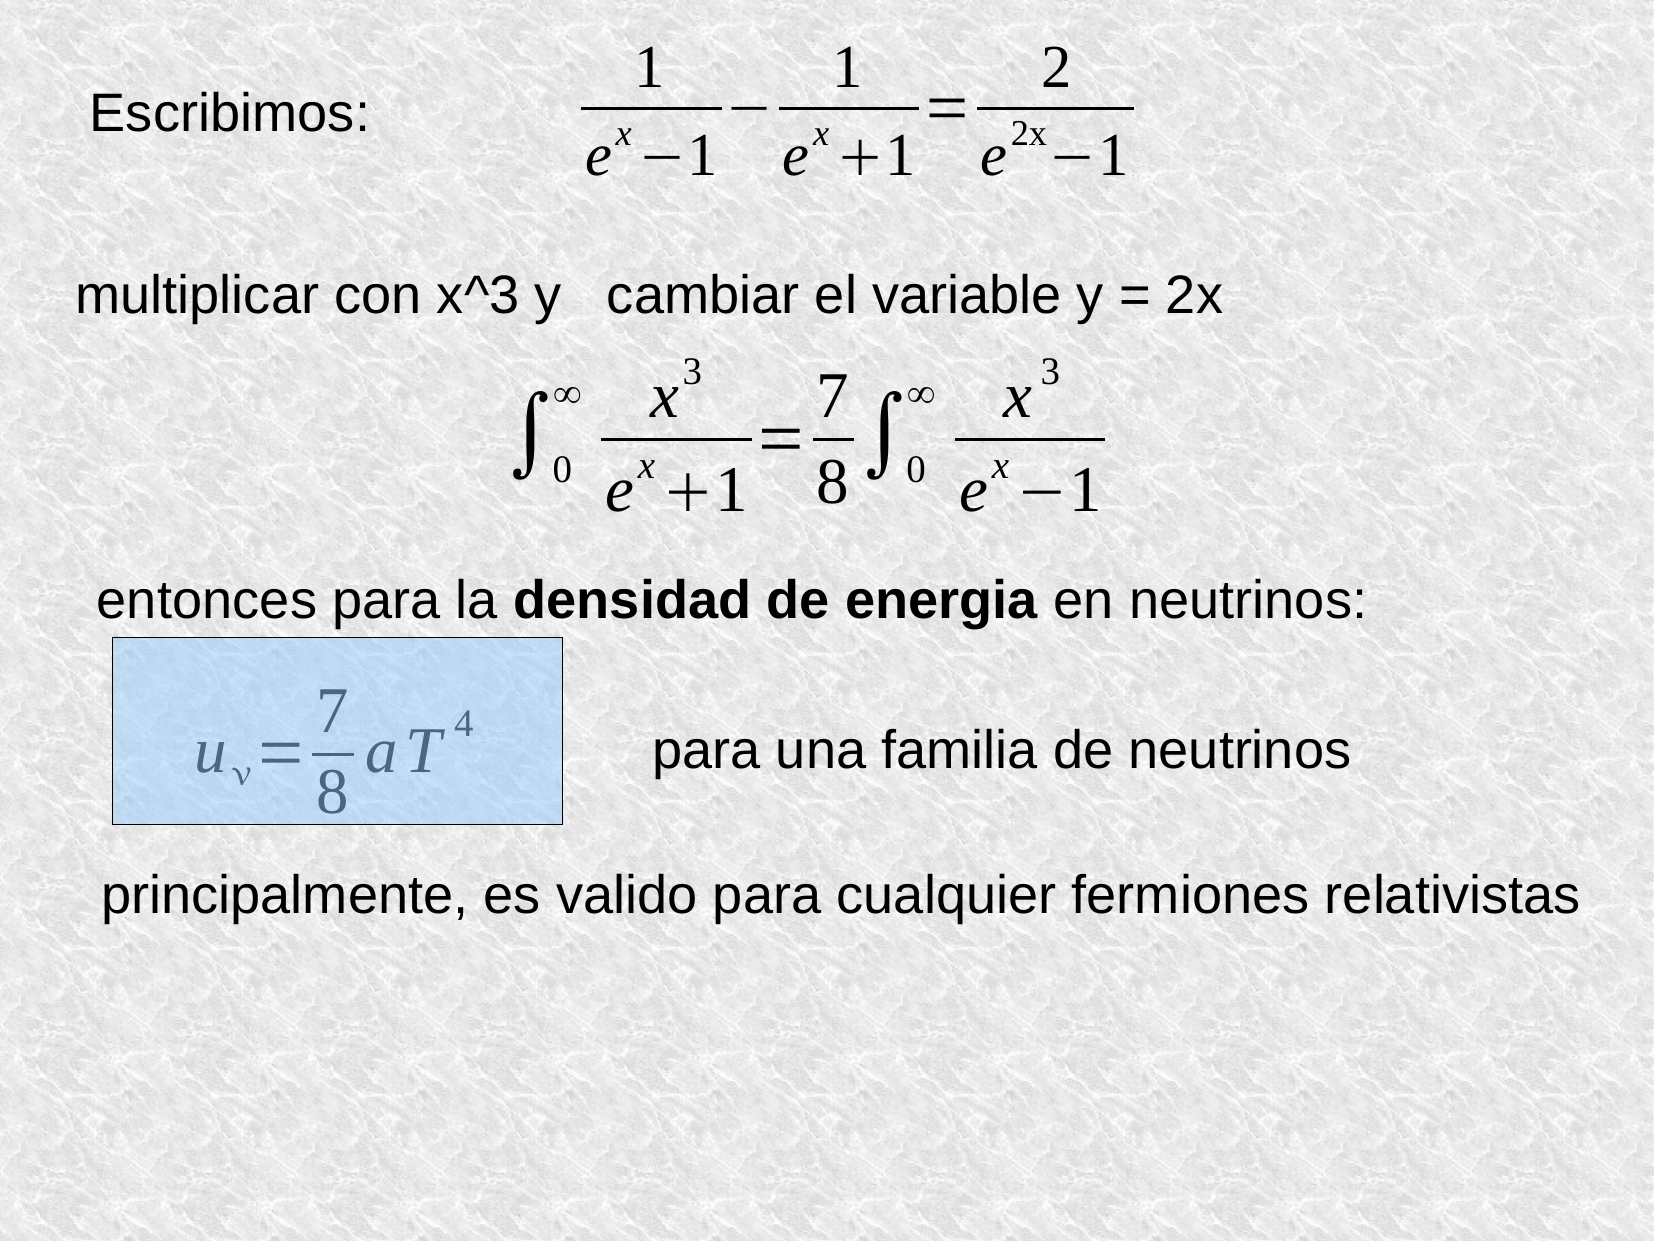

Escribimos:
multiplicar con x^3 y cambiar el variable y = 2x
entonces para la densidad de energia en neutrinos:
para una familia de neutrinos
principalmente, es valido para cualquier fermiones relativistas